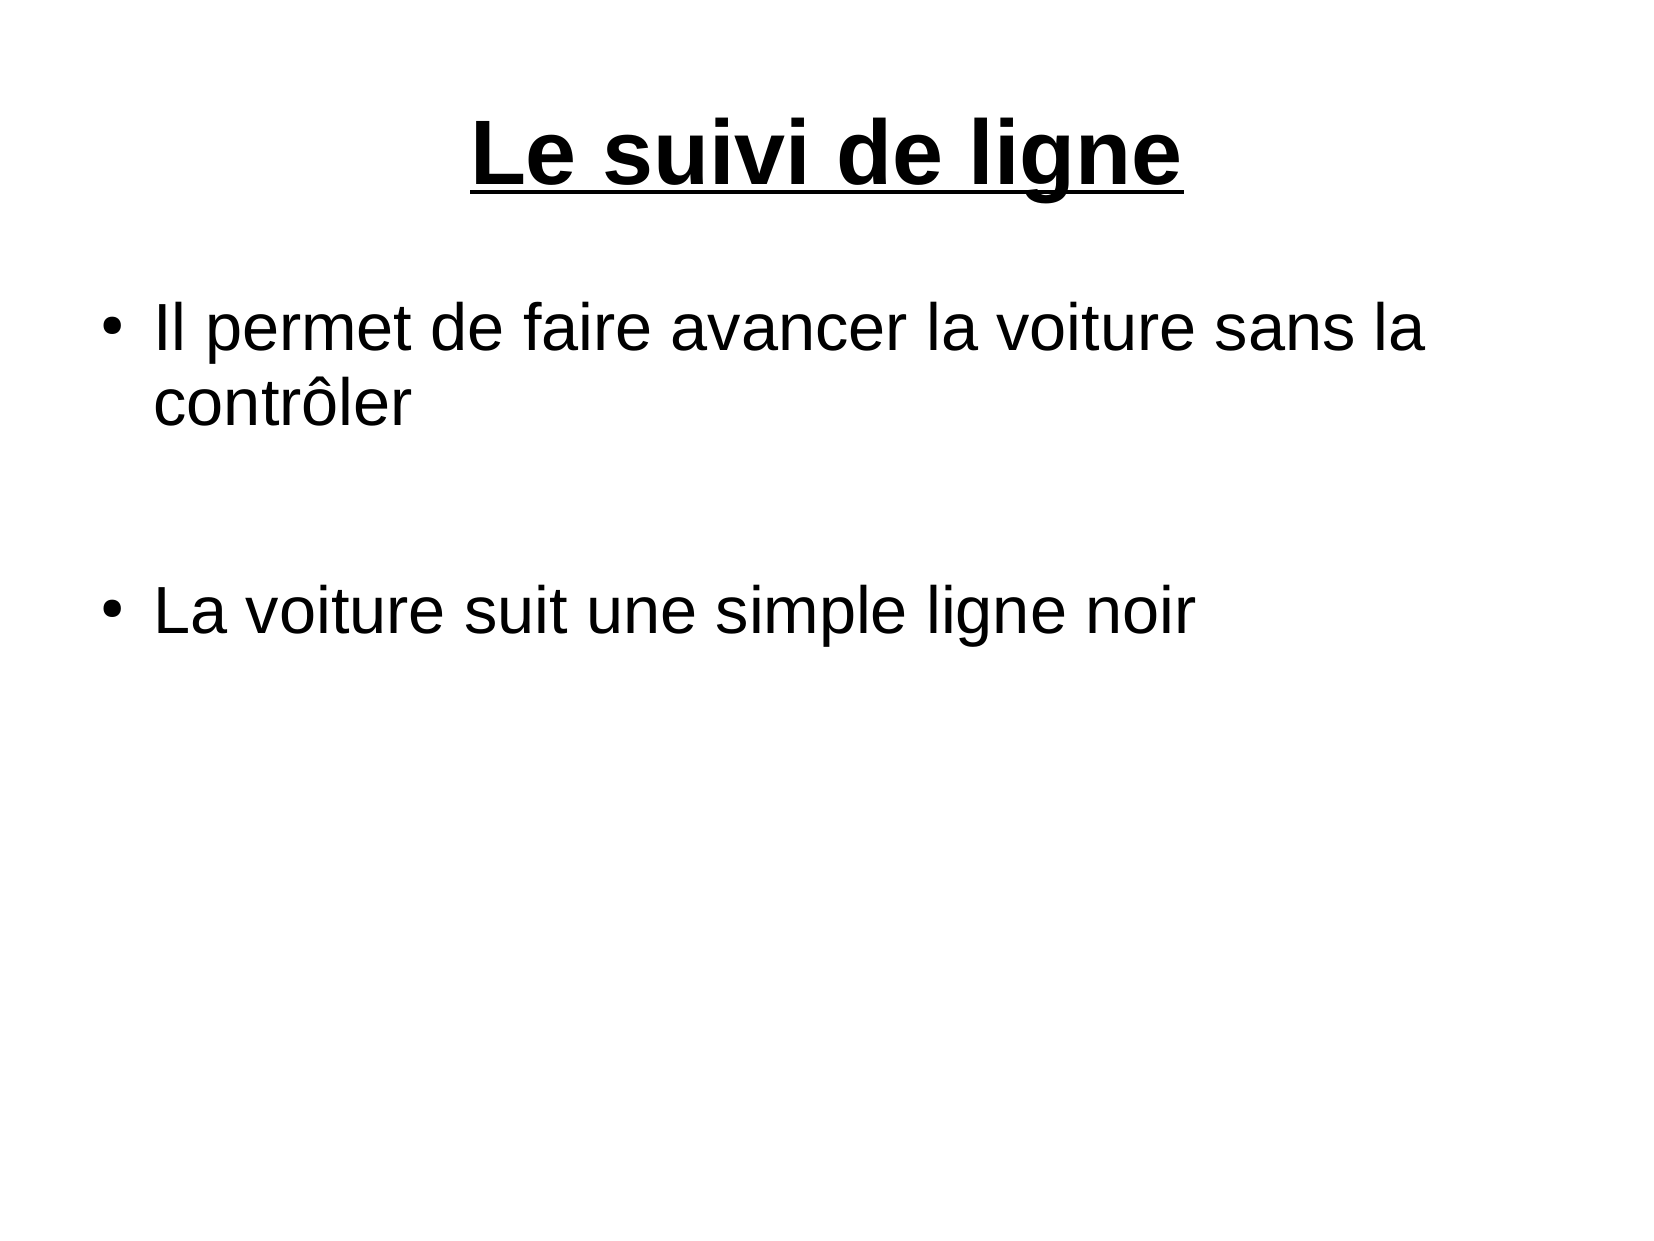

# Le suivi de ligne
Il permet de faire avancer la voiture sans la contrôler
La voiture suit une simple ligne noir